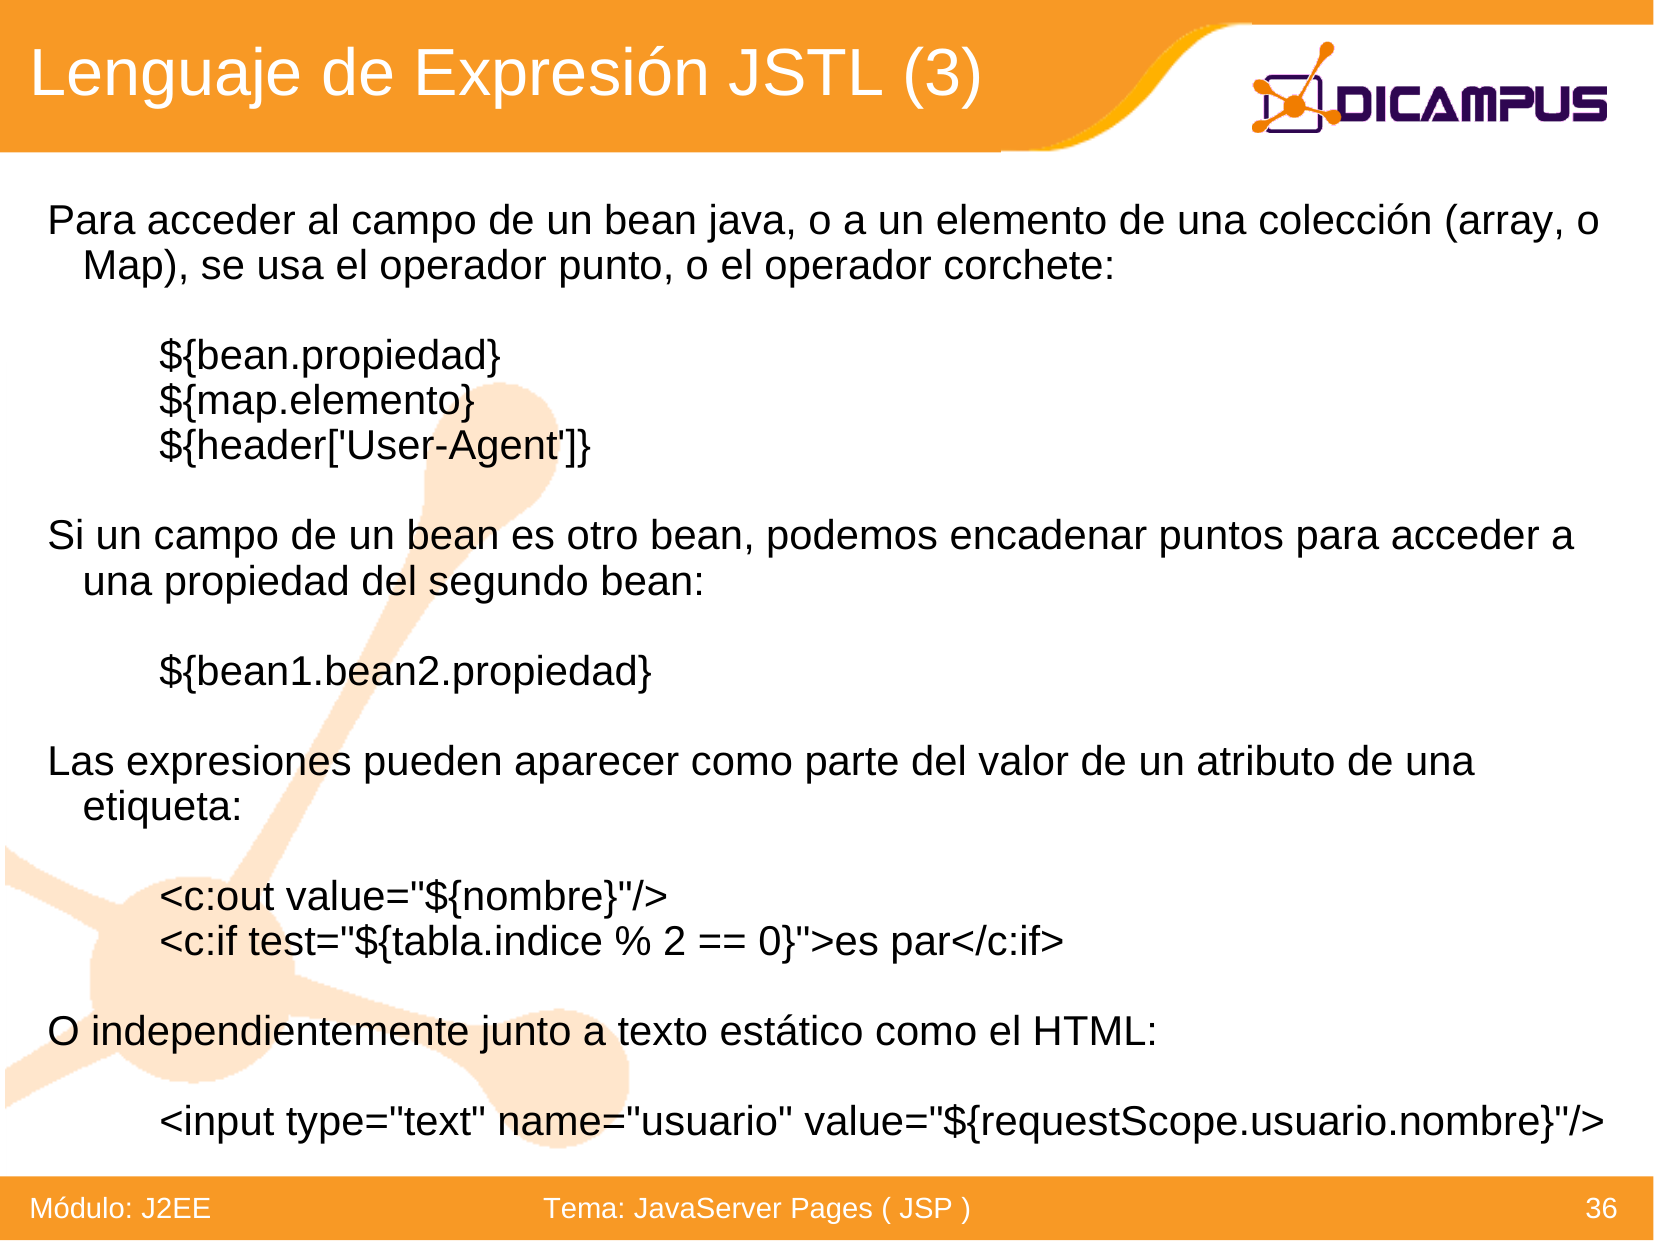

Lenguaje de Expresión JSTL (3)
Para acceder al campo de un bean java, o a un elemento de una colección (array, o Map), se usa el operador punto, o el operador corchete:
		${bean.propiedad}
		${map.elemento}
		${header['User-Agent']}
Si un campo de un bean es otro bean, podemos encadenar puntos para acceder a una propiedad del segundo bean:
		${bean1.bean2.propiedad}
Las expresiones pueden aparecer como parte del valor de un atributo de una etiqueta:
		<c:out value="${nombre}"/>
		<c:if test="${tabla.indice % 2 == 0}">es par</c:if>
O independientemente junto a texto estático como el HTML:
		<input type="text" name="usuario" value="${requestScope.usuario.nombre}"/>
Módulo: J2EE
Tema: JavaServer Pages ( JSP )